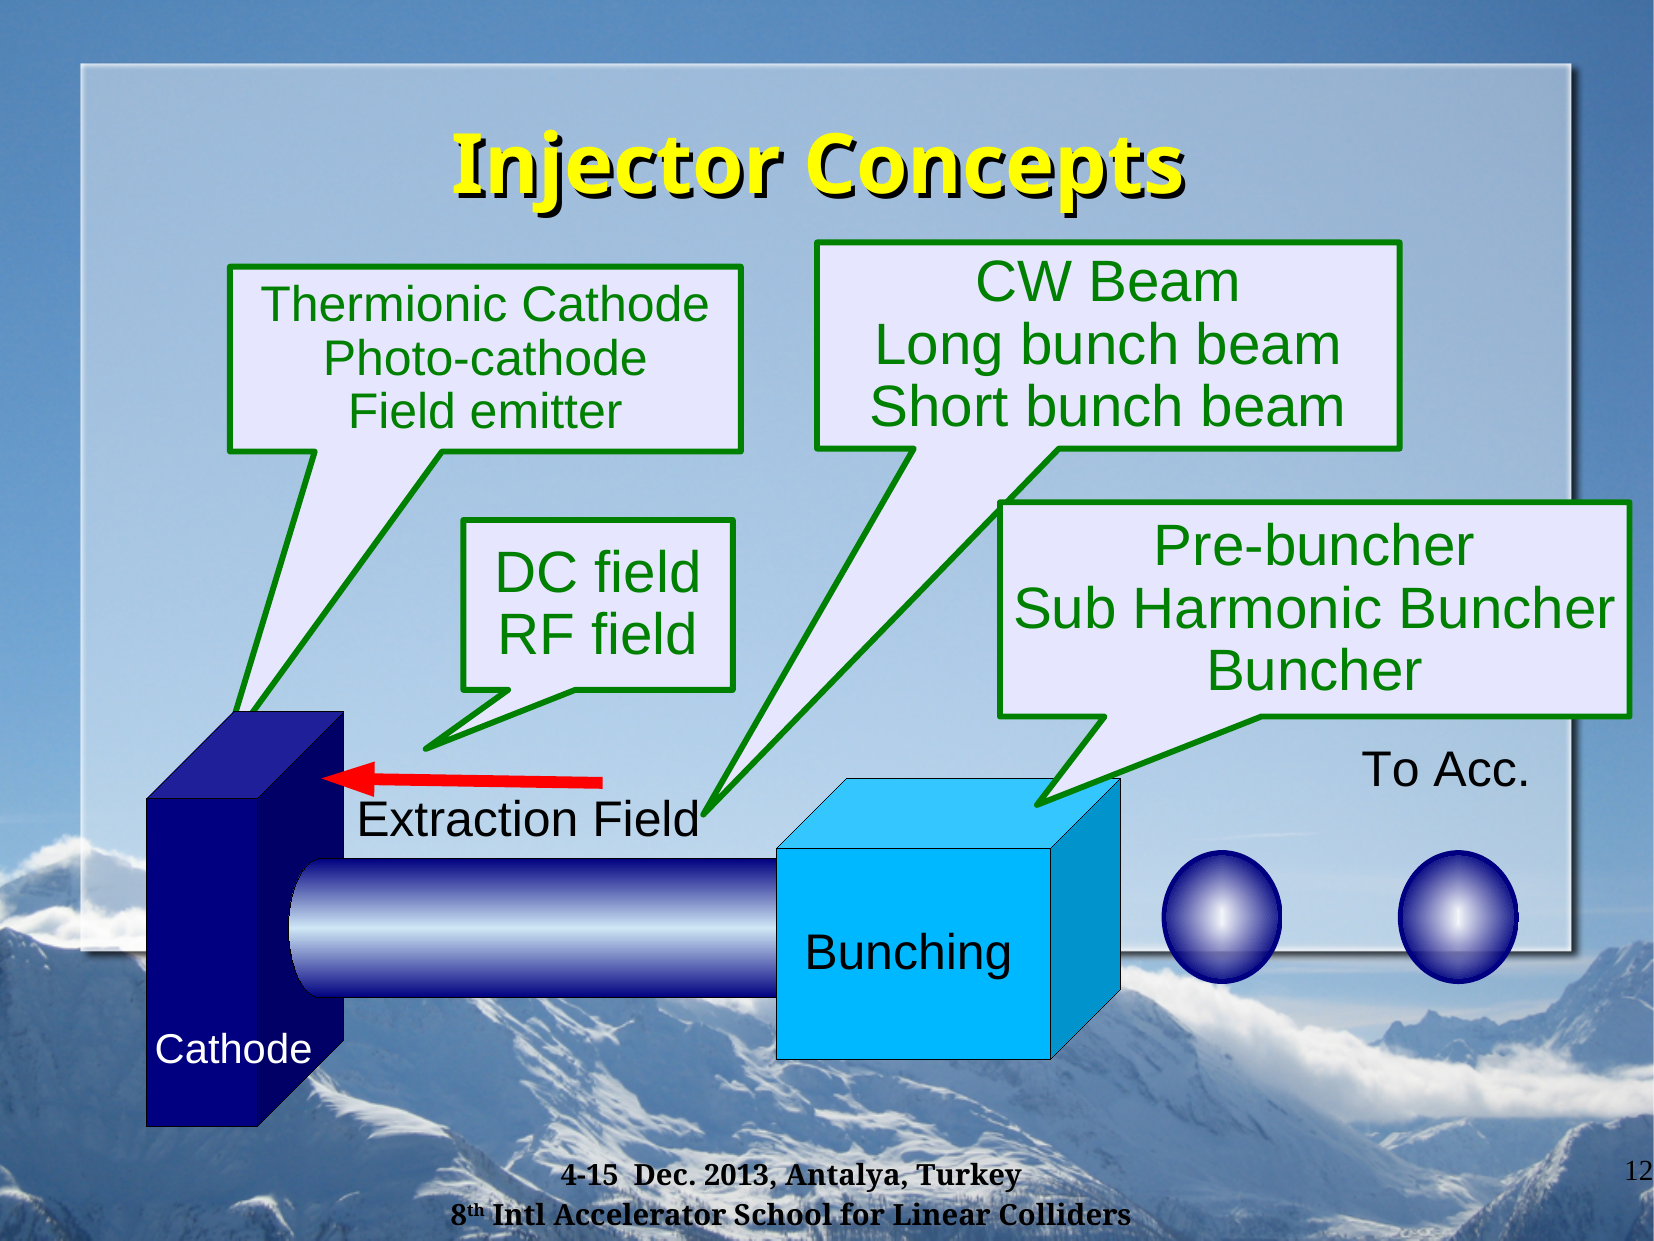

# Injector Concepts
CW Beam
Long bunch beam
Short bunch beam
Thermionic Cathode
Photo-cathode
Field emitter
Pre-buncher
Sub Harmonic Buncher
Buncher
DC field
RF field
To Acc.
 Bunching
Extraction Field
3.2nC
Cathode
12